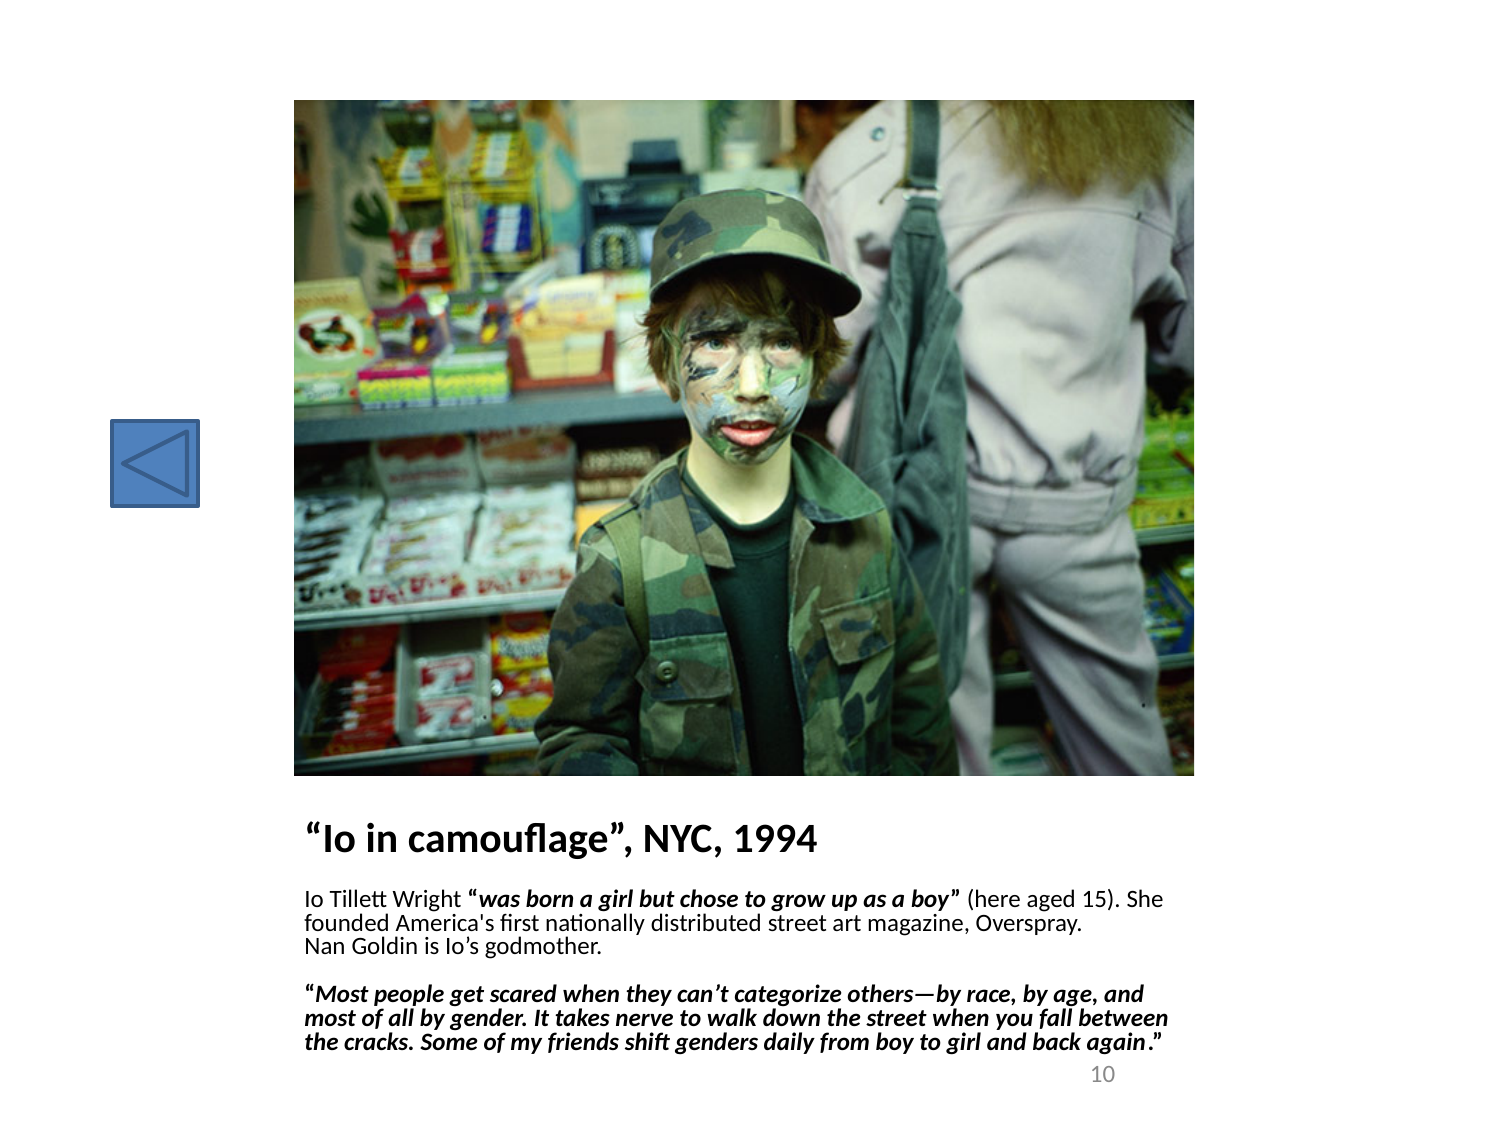

# “Io in camouflage”, NYC, 1994
Io Tillett Wright “was born a girl but chose to grow up as a boy” (here aged 15). She founded America's first nationally distributed street art magazine, Overspray.
Nan Goldin is Io’s godmother.
“Most people get scared when they can’t categorize others—by race, by age, and most of all by gender. It takes nerve to walk down the street when you fall between the cracks. Some of my friends shift genders daily from boy to girl and back again.”
10